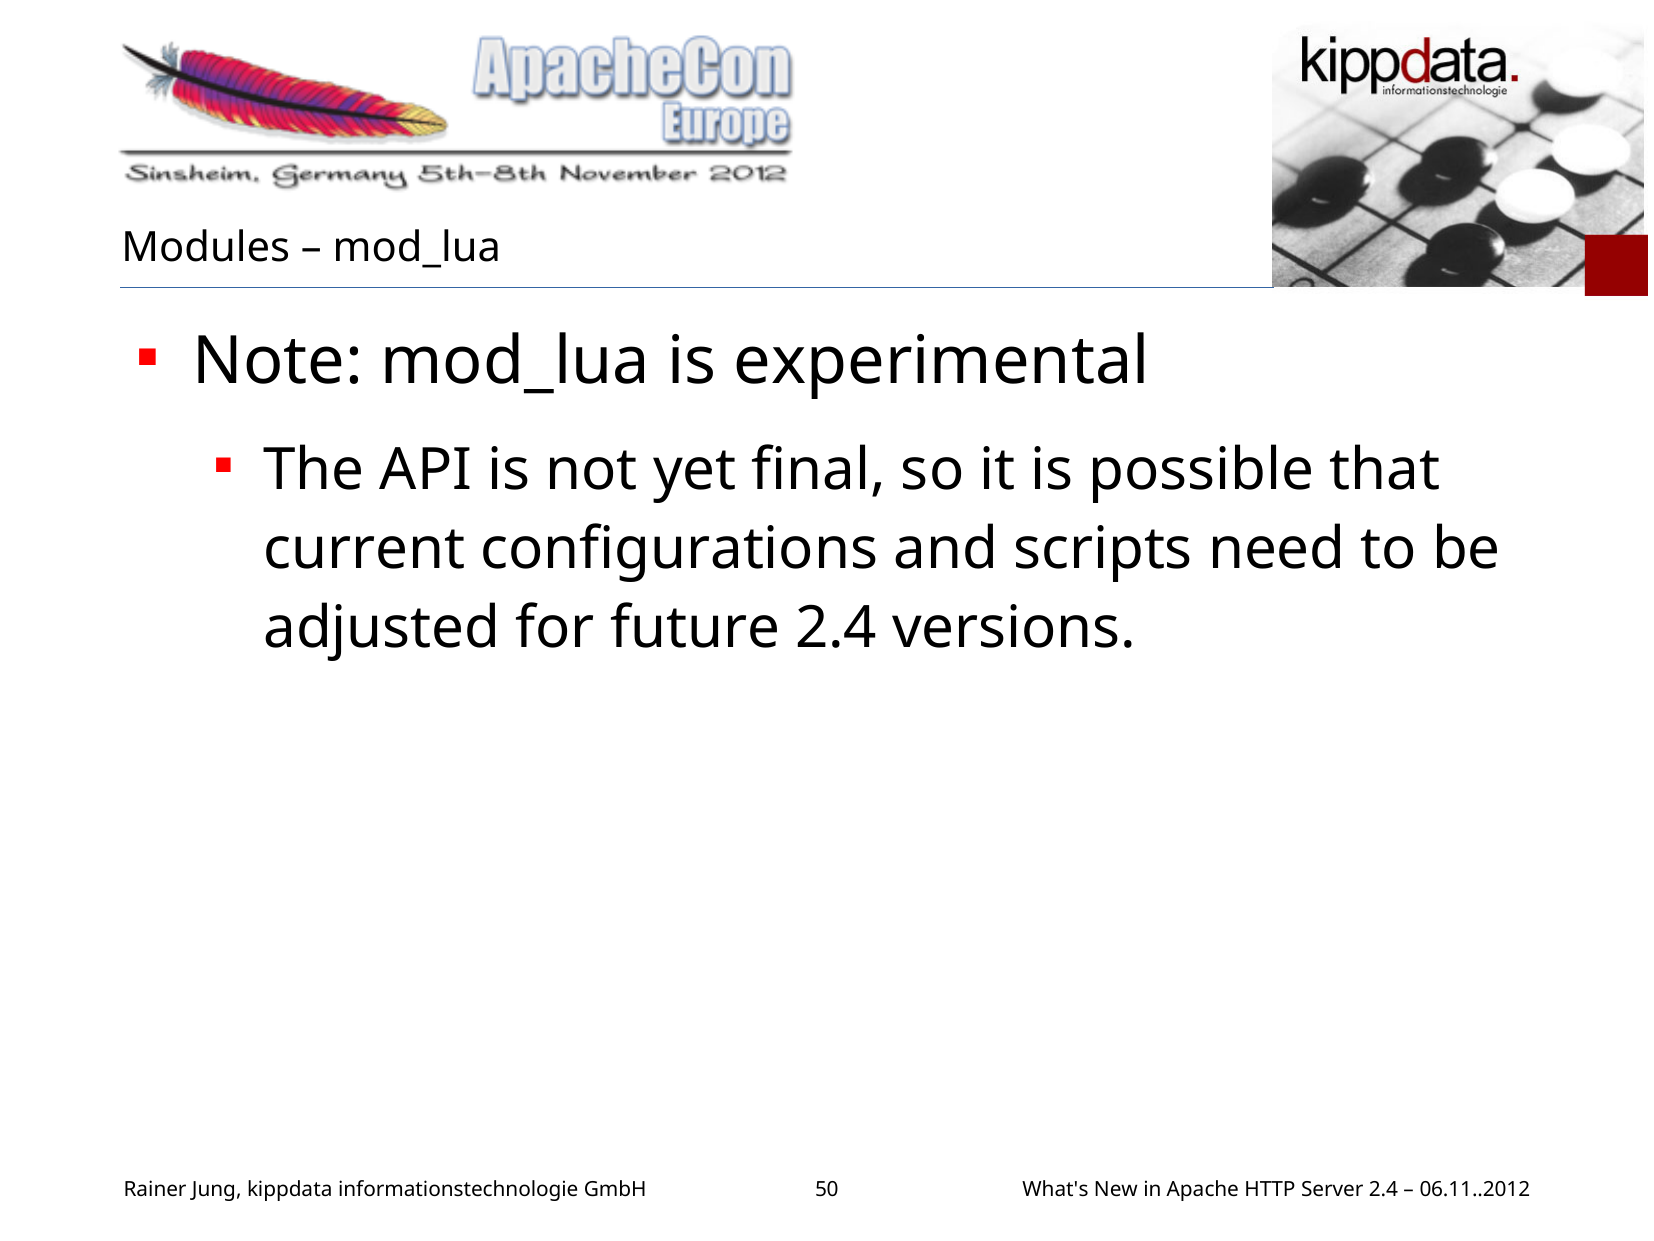

# Modules – mod_lua
Note: mod_lua is experimental
The API is not yet final, so it is possible that current configurations and scripts need to be adjusted for future 2.4 versions.